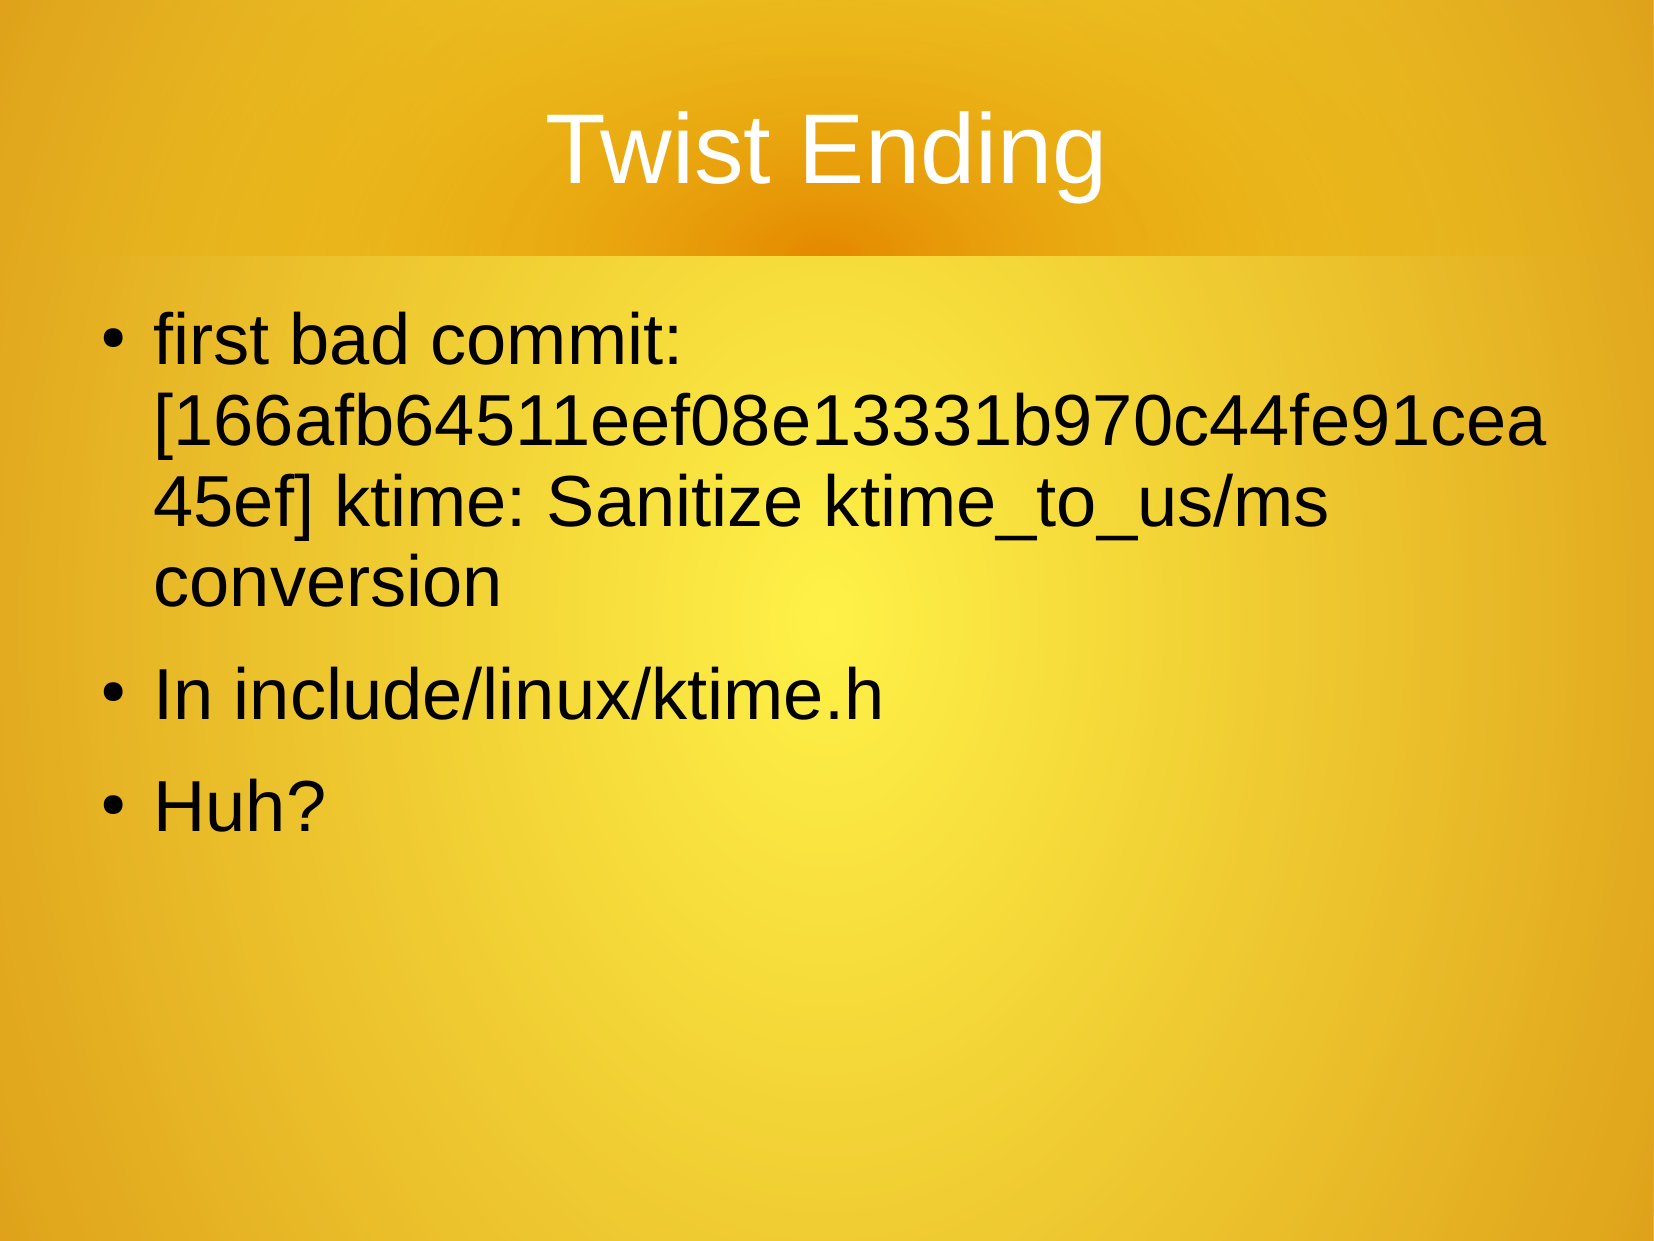

# Twist Ending
first bad commit: [166afb64511eef08e13331b970c44fe91cea45ef] ktime: Sanitize ktime_to_us/ms conversion
In include/linux/ktime.h
Huh?